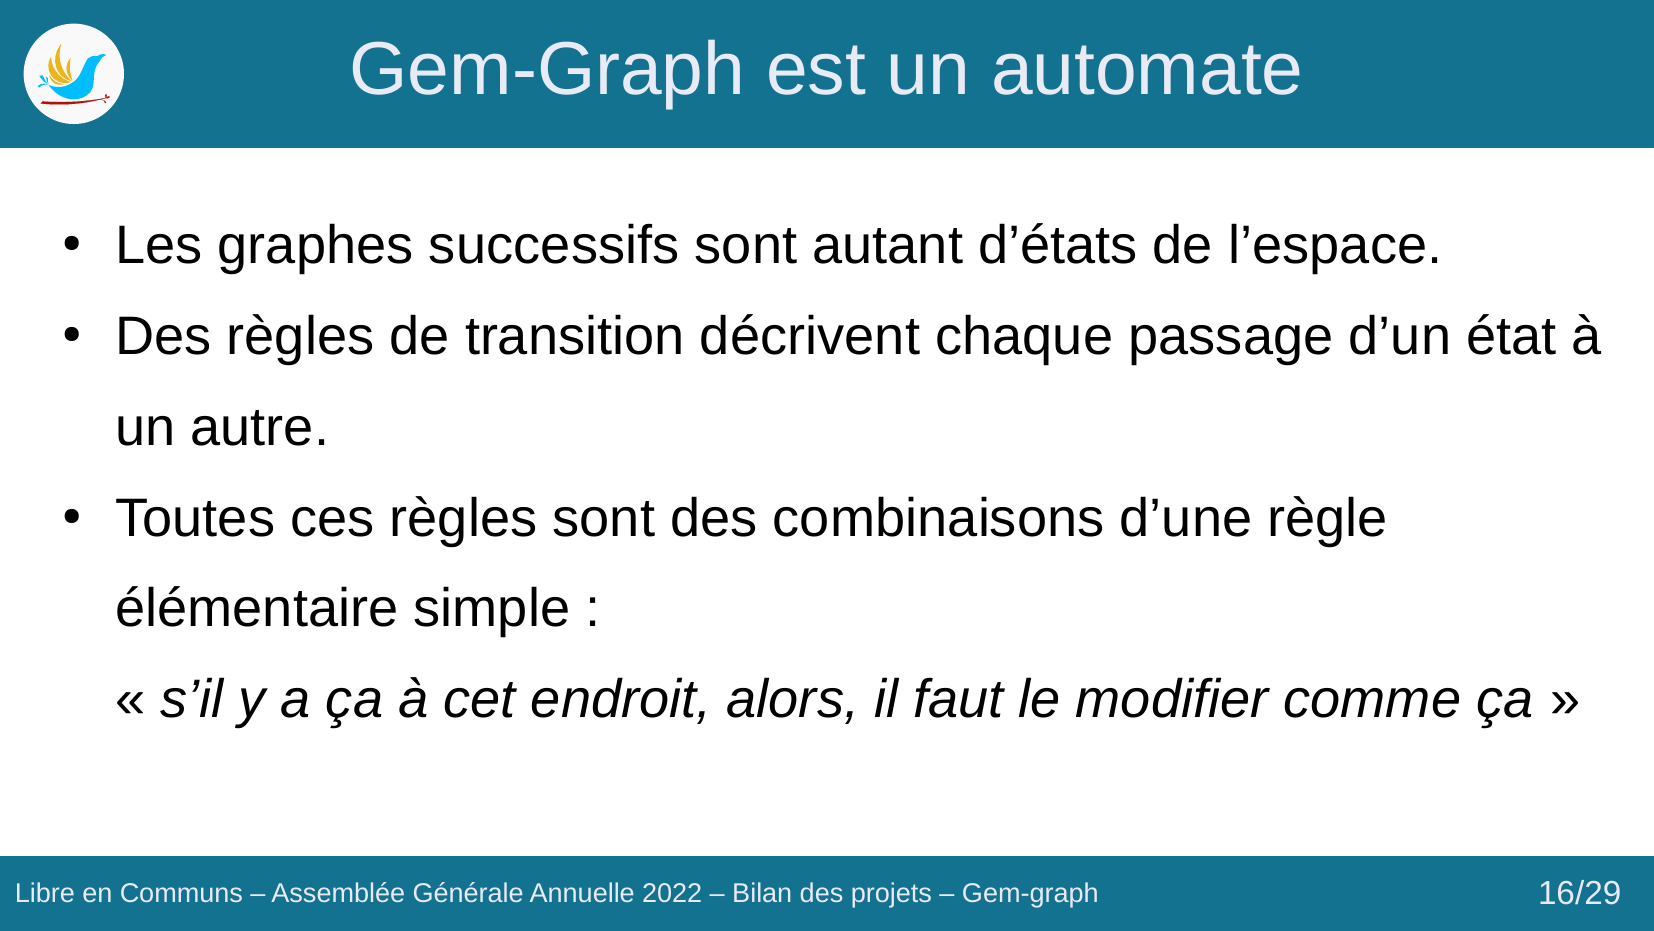

Gem-Graph est un automate
Les graphes successifs sont autant d’états de l’espace.
Des règles de transition décrivent chaque passage d’un état à un autre.
Toutes ces règles sont des combinaisons d’une règle élémentaire simple :
« s’il y a ça à cet endroit, alors, il faut le modifier comme ça »
Libre en Communs – Assemblée Générale Annuelle 2022 – Bilan des projets – Gem-graph